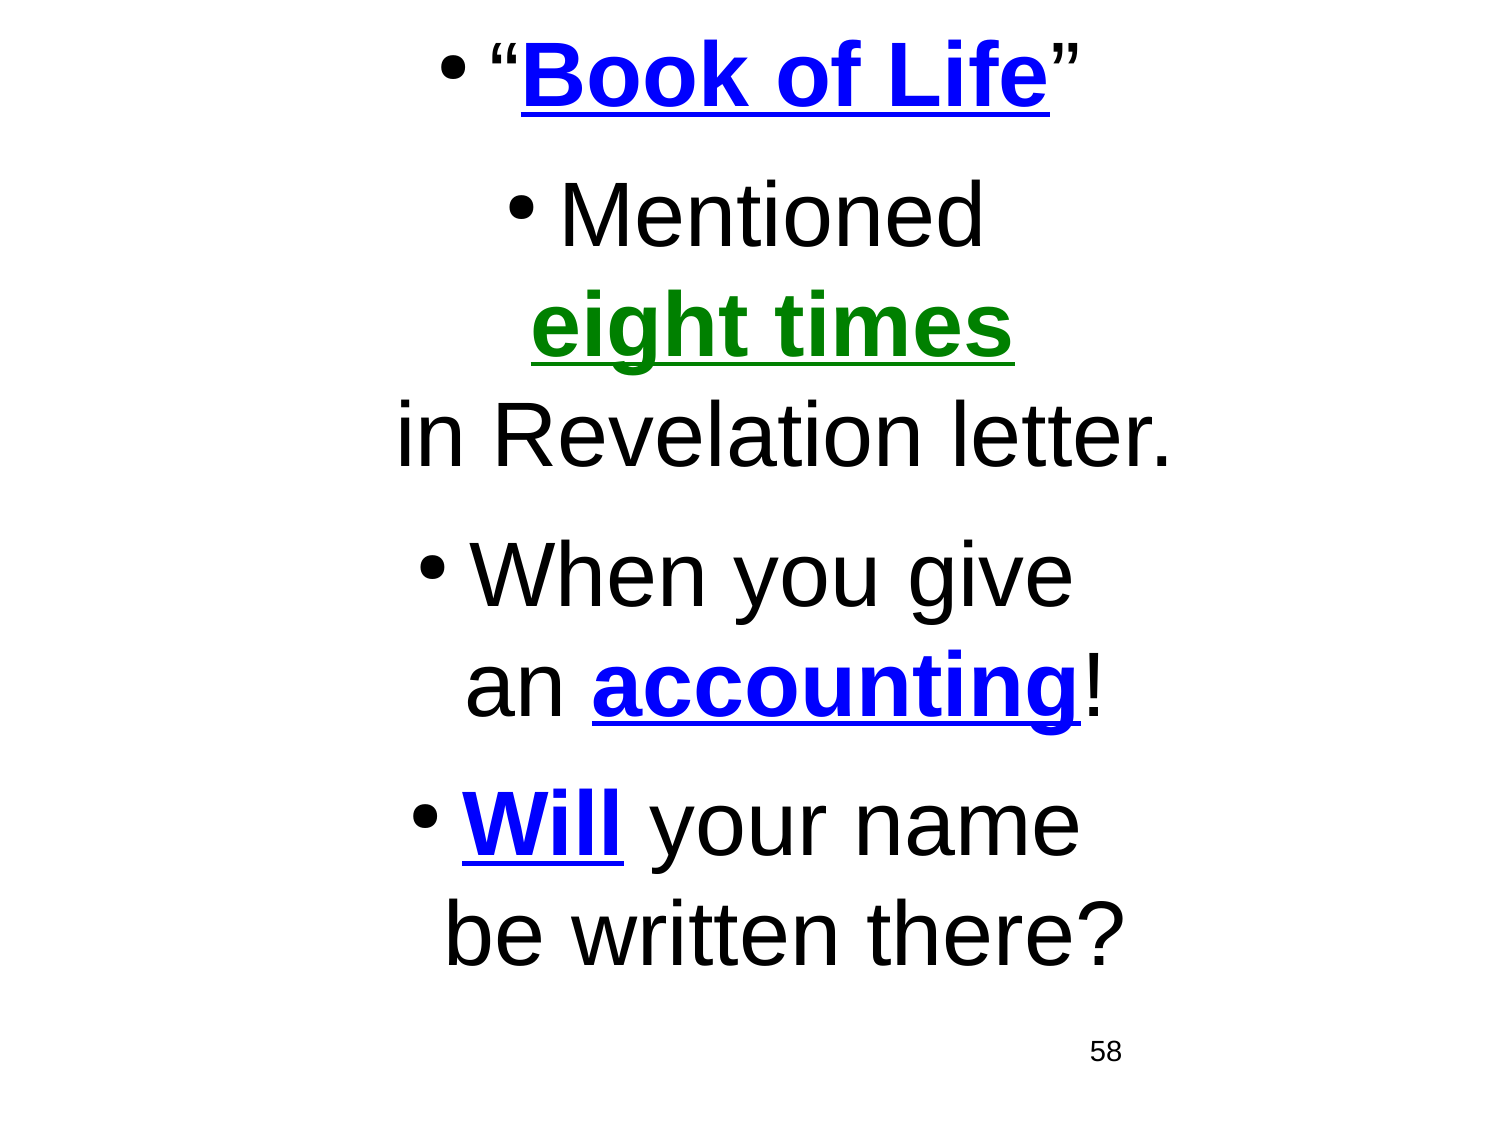

# “Book of Life”
Mentioned
eight times
in Revelation letter.
When you give
an accounting!
Will your name
be written there?
58